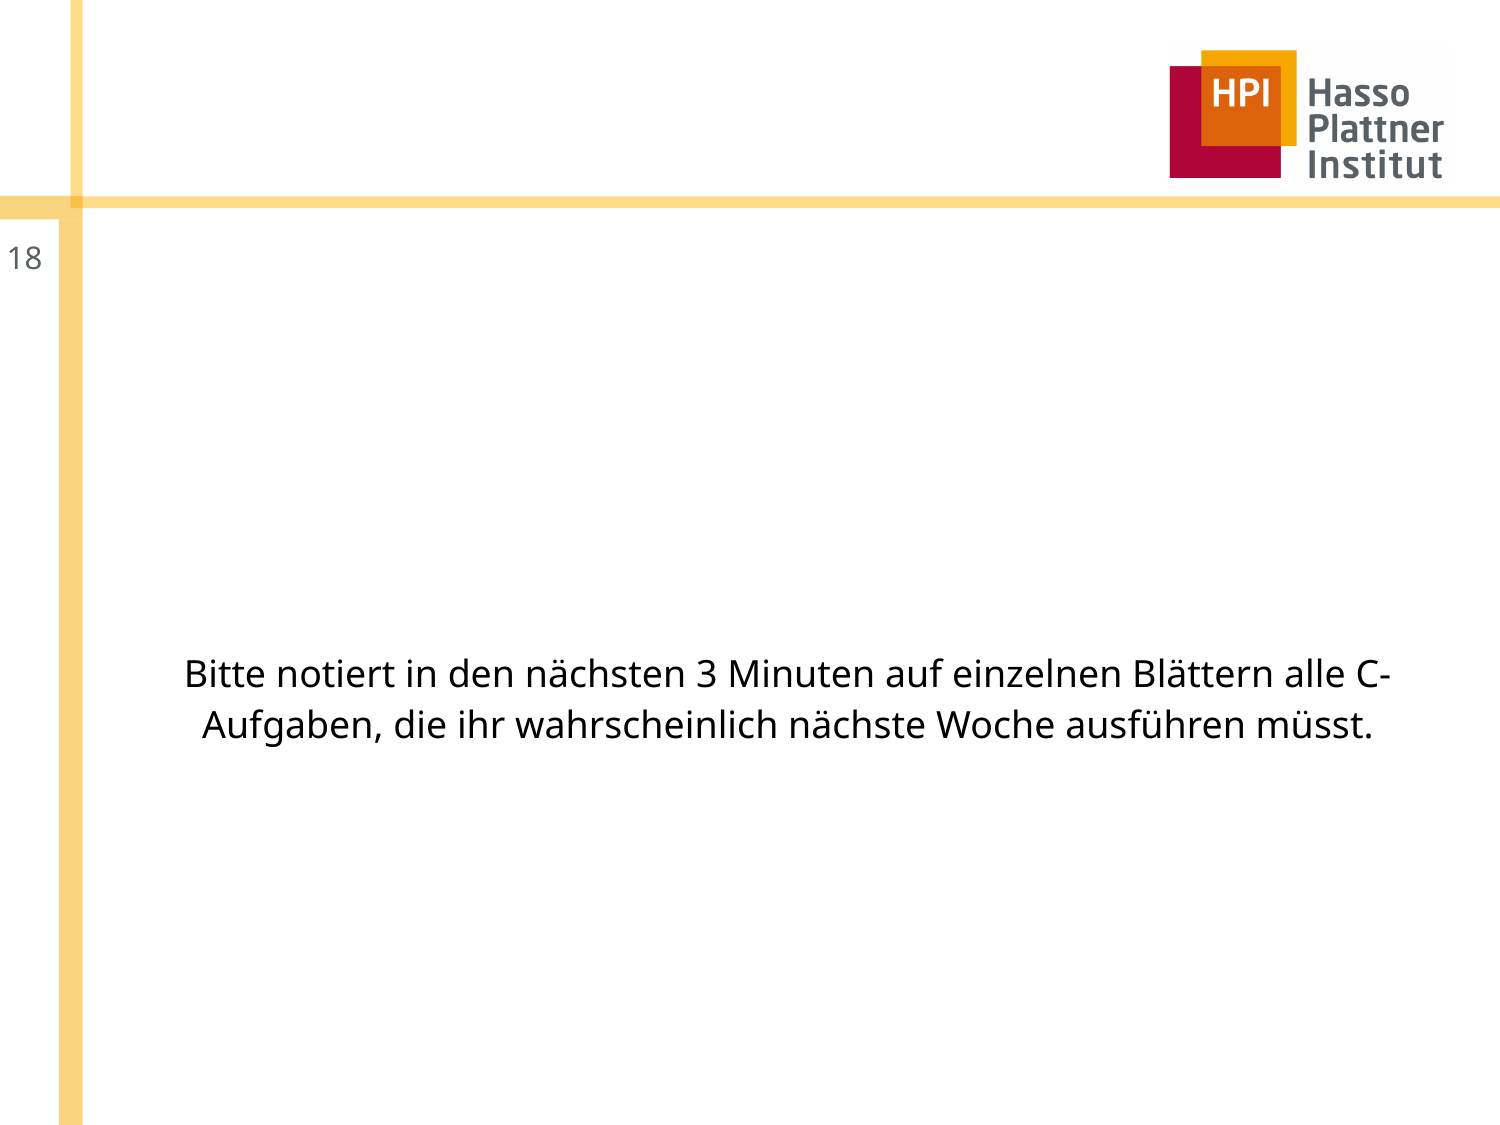

#
18
Bitte notiert in den nächsten 3 Minuten auf einzelnen Blättern alle C-Aufgaben, die ihr wahrscheinlich nächste Woche ausführen müsst.